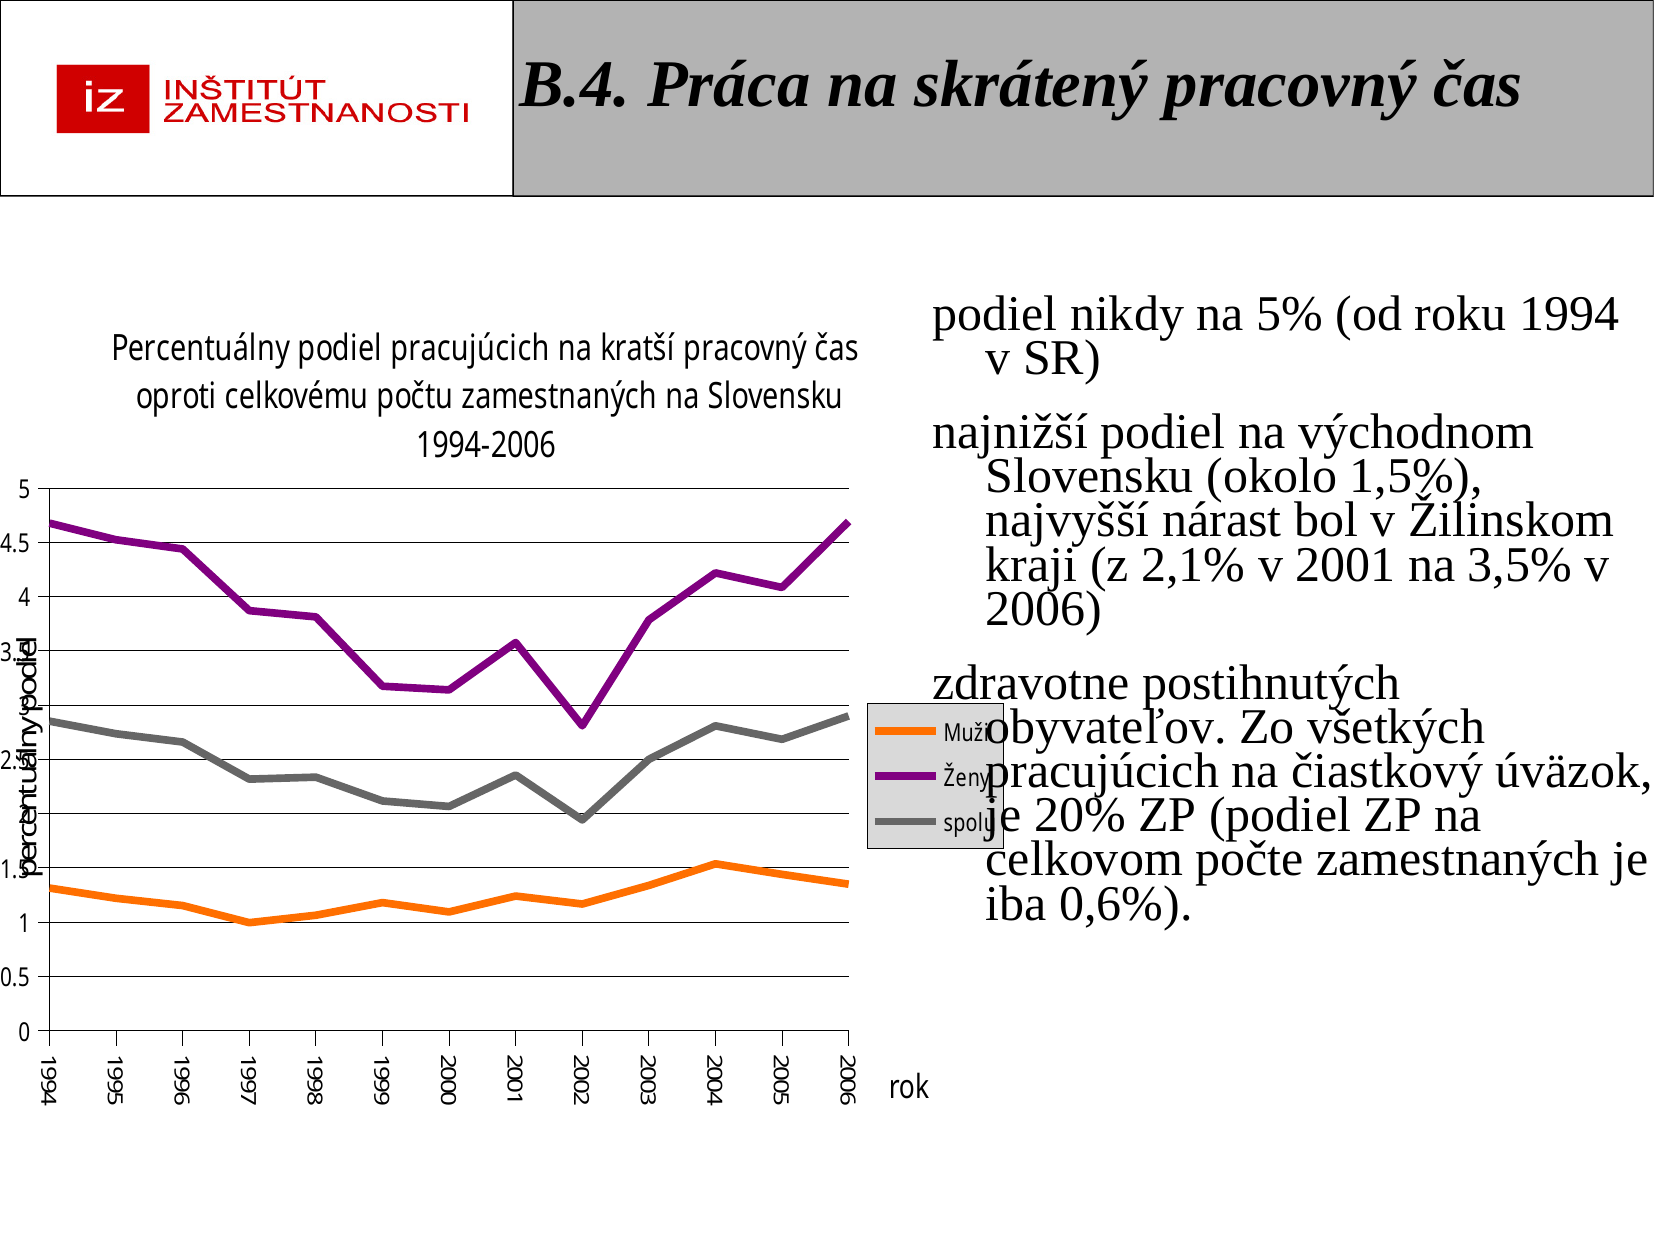

B.4. Práca na skrátený pracovný čas
### Chart: Percentuálny podiel pracujúcich na kratší pracovný čas
 oproti celkovému počtu zamestnaných na Slovensku
1994-2006
| Category | Muži | Ženy | spolu |
|---|---|---|---|
| 1994 | 1.31431767337808 | 4.67661691542289 | 2.85251871333198 |
| 1995 | 1.22096759386762 | 4.52365380422934 | 2.73583495290776 |
| 1996 | 1.15319790650226 | 4.43886097152429 | 2.66026410564226 |
| 1997 | 0.995515695067265 | 3.87042490534287 | 2.31871429954497 |
| 1998 | 1.06412005457026 | 3.81284326151246 | 2.33603753298798 |
| 1999 | 1.18042226487524 | 3.17443120260022 | 2.11704834605598 |
| 2000 | 1.09467455621302 | 3.14067611777535 | 2.06628689798032 |
| 2001 | 1.24125701901291 | 3.57643003339438 | 2.35669445302048 |
| 2002 | 1.16769698753802 | 2.80972011282274 | 1.94239785666443 |
| 2003 | 1.33893666927287 | 3.78583017847485 | 2.5005134524543 |
| 2004 | 1.53861524627835 | 4.21786781800066 | 2.8095788257536 |
| 2005 | 1.44047035766781 | 4.08365437534397 | 2.68532918610679 |
| 2006 | 1.35072193758733 | 4.69220835126991 | 2.901228403076 |# podiel nikdy na 5% (od roku 1994 v SR)
najnižší podiel na východnom Slovensku (okolo 1,5%), najvyšší nárast bol v Žilinskom kraji (z 2,1% v 2001 na 3,5% v 2006)
zdravotne postihnutých obyvateľov. Zo všetkých pracujúcich na čiastkový úväzok, je 20% ZP (podiel ZP na celkovom počte zamestnaných je iba 0,6%).